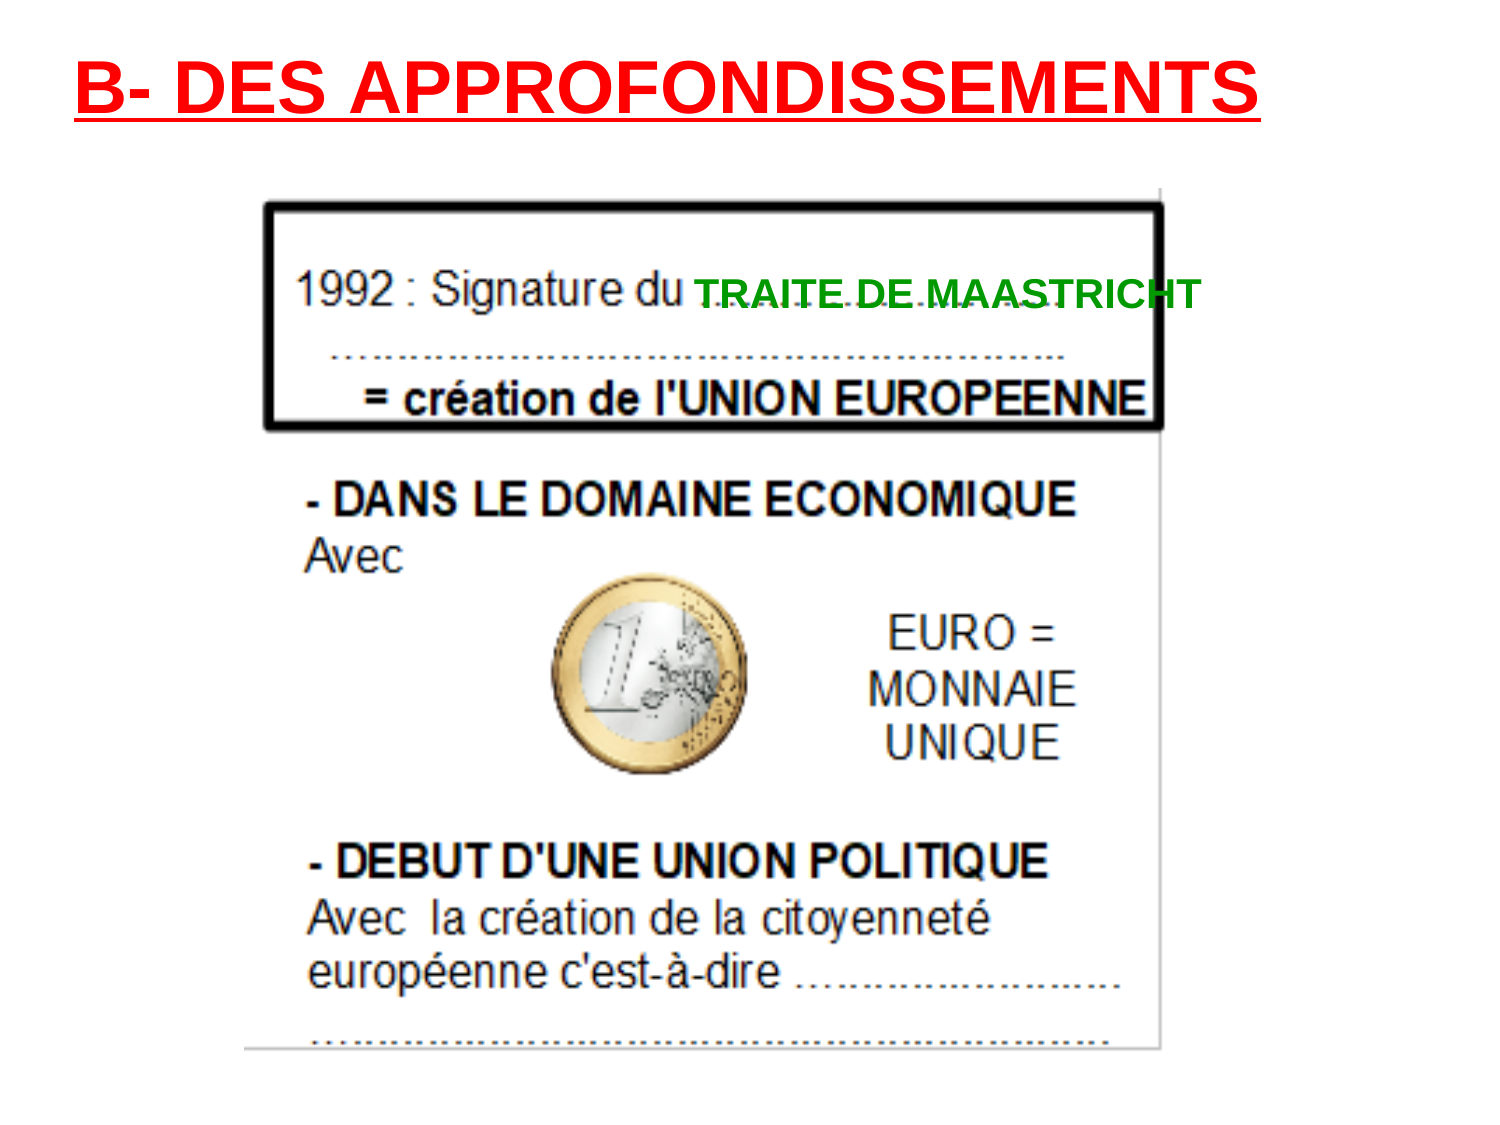

# B- DES APPROFONDISSEMENTS
TRAITE DE MAASTRICHT